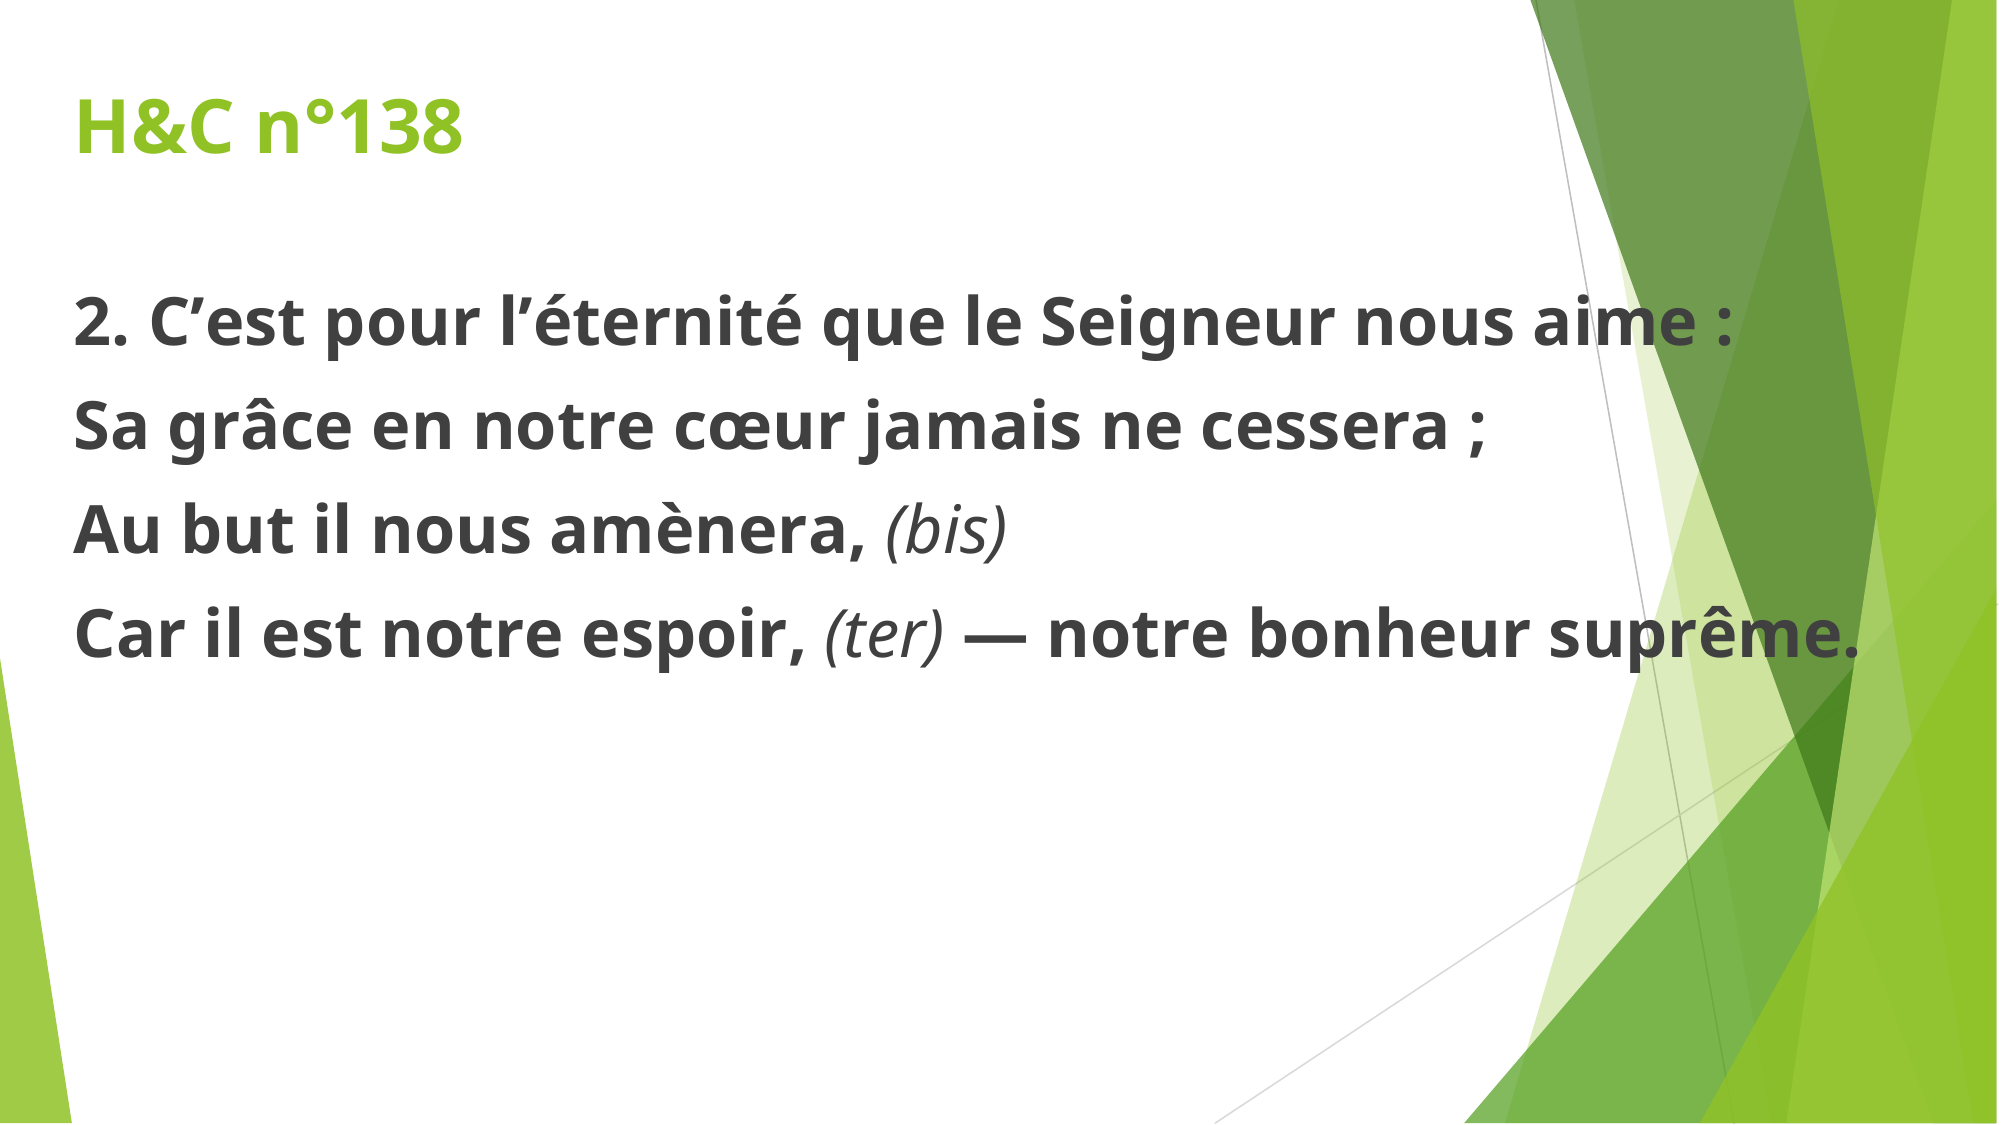

H&C n°138
2. C’est pour l’éternité que le Seigneur nous aime :
Sa grâce en notre cœur jamais ne cessera ;
Au but il nous amènera, (bis)
Car il est notre espoir, (ter) — notre bonheur suprême.